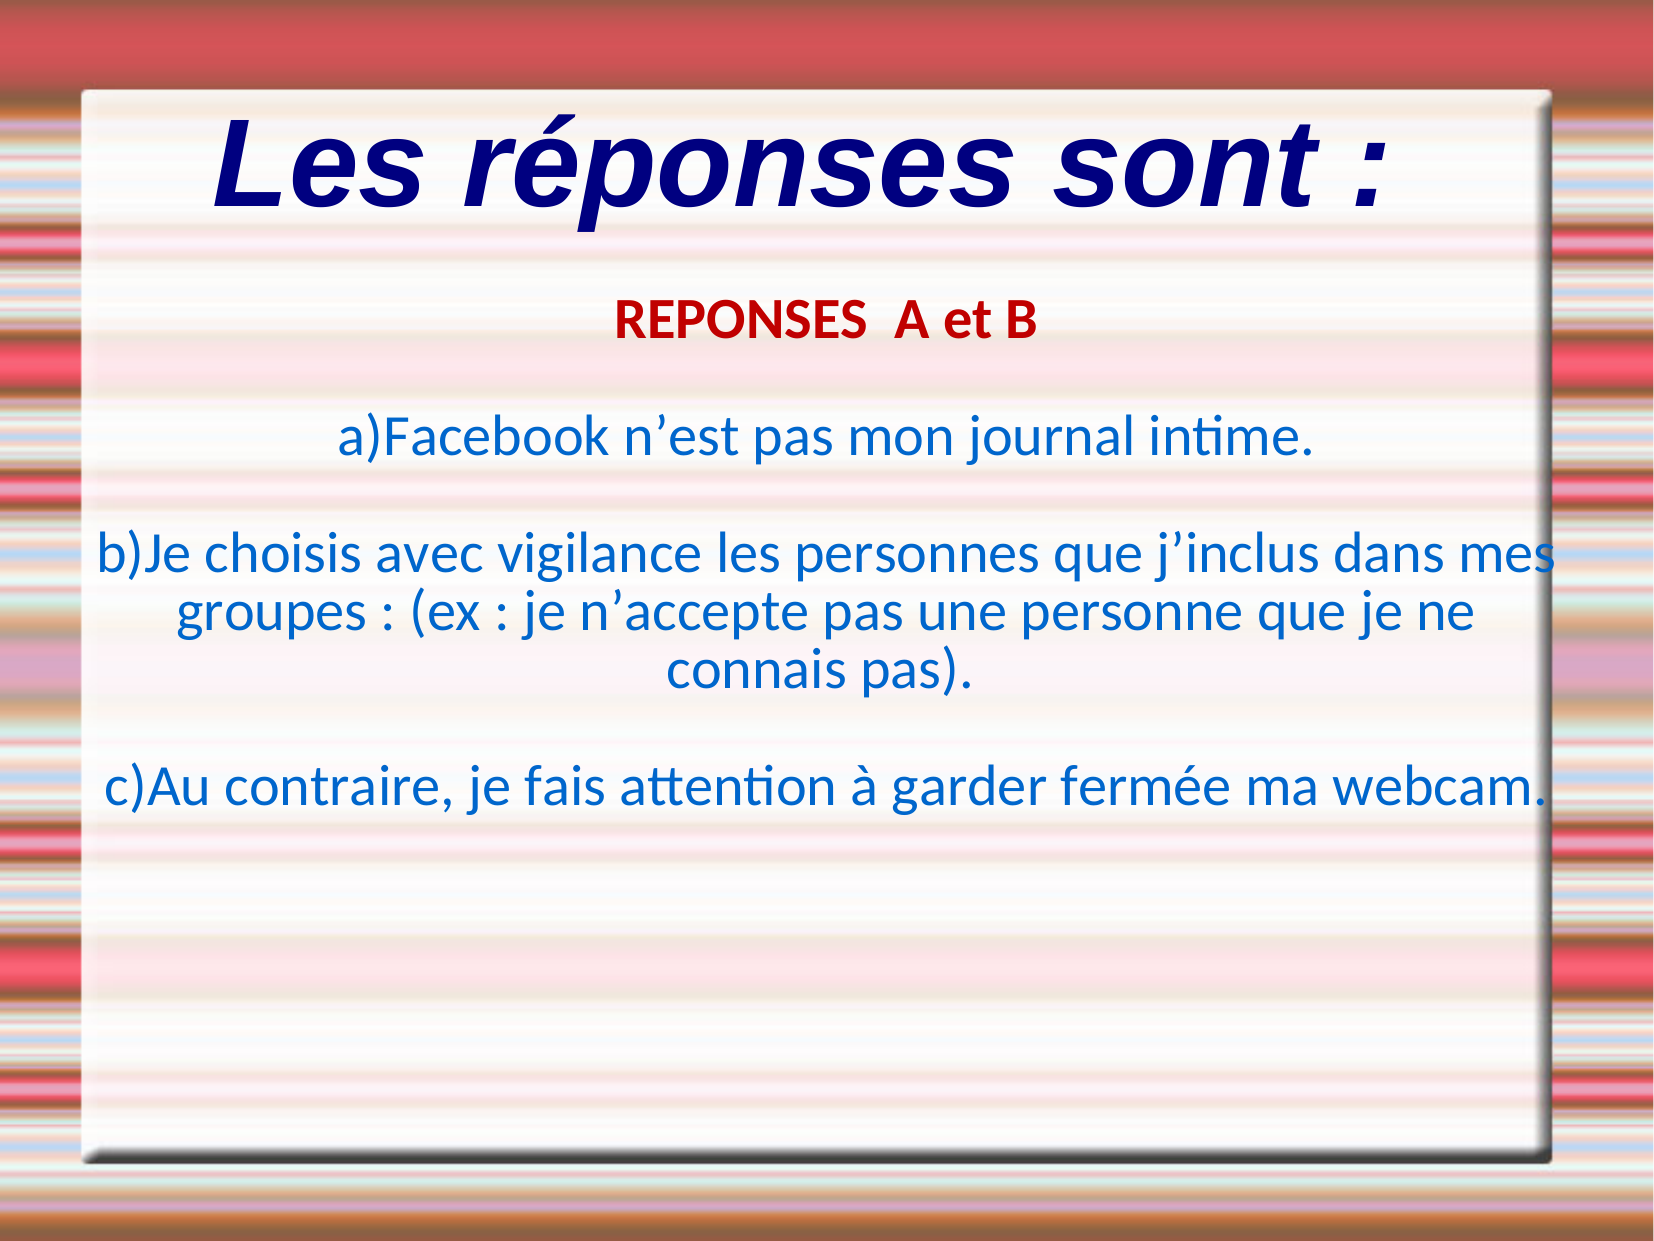

# Les réponses sont :
REPONSES A et B
a)Facebook n’est pas mon journal intime.
b)Je choisis avec vigilance les personnes que j’inclus dans mes groupes : (ex : je n’accepte pas une personne que je ne connais pas).
c)Au contraire, je fais attention à garder fermée ma webcam.